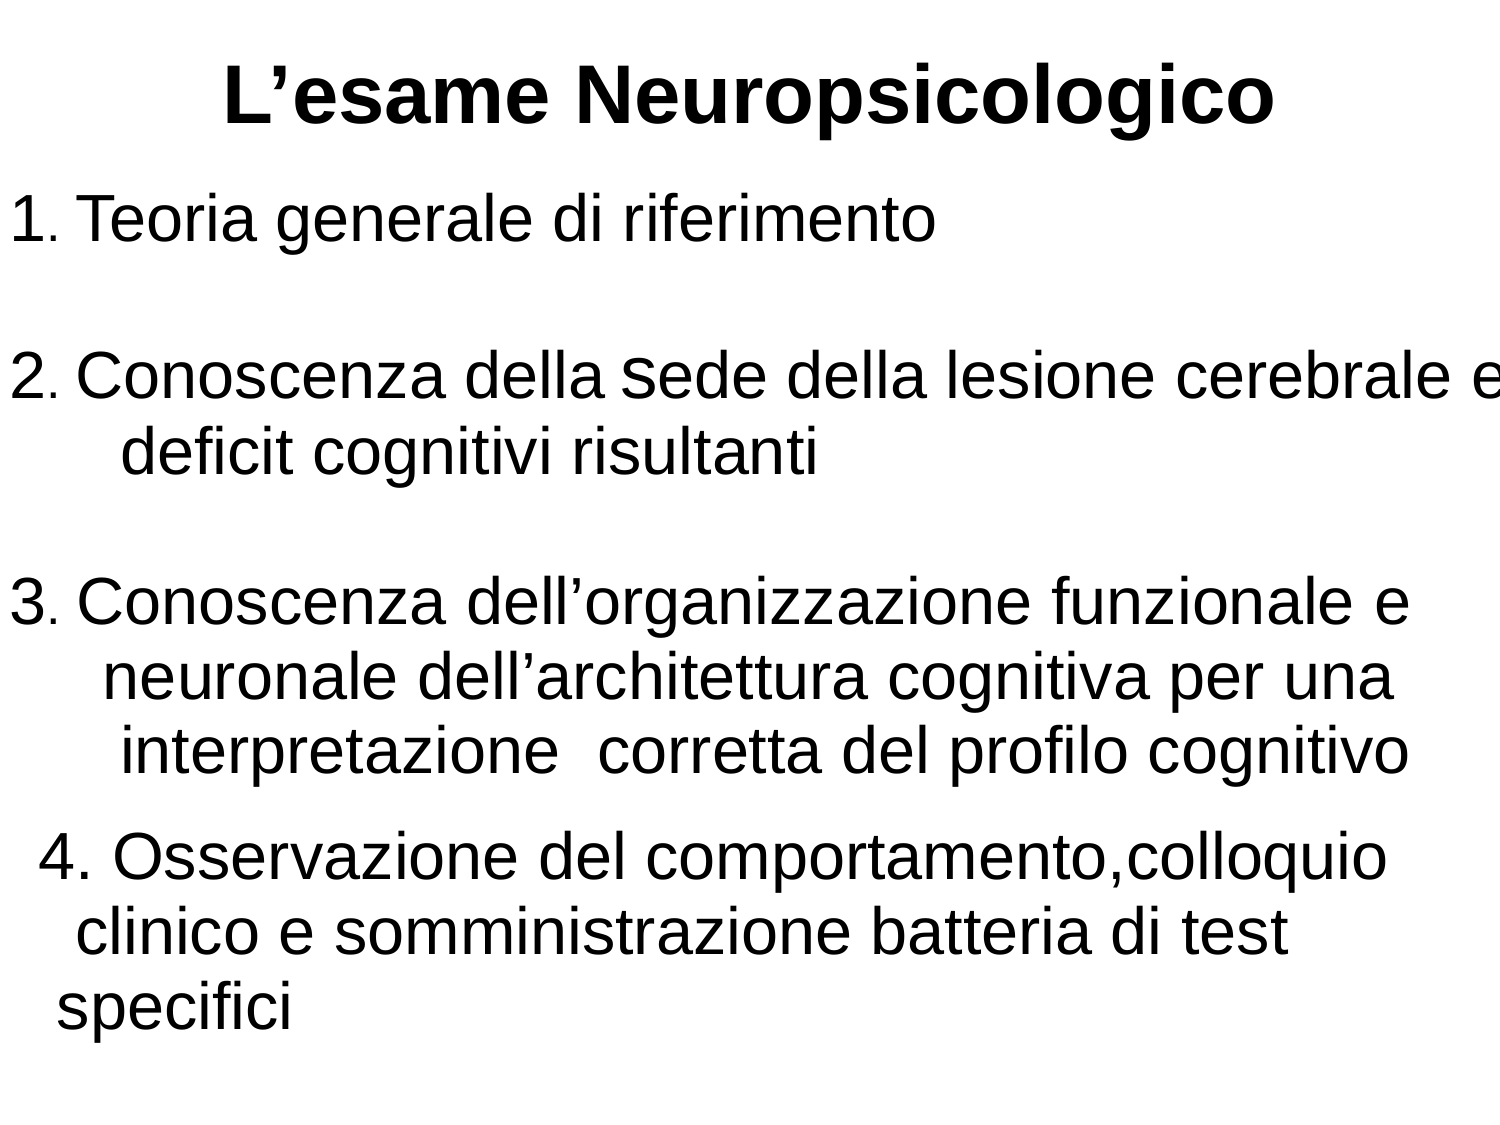

# L’esame Neuropsicologico
1. Teoria generale di riferimento
2. Conoscenza della sede della lesione cerebrale e deficit cognitivi risultanti
3. Conoscenza dell’organizzazione funzionale e neuronale dell’architettura cognitiva per una interpretazione corretta del profilo cognitivo
4. Osservazione del comportamento,colloquio clinico e somministrazione batteria di test specifici